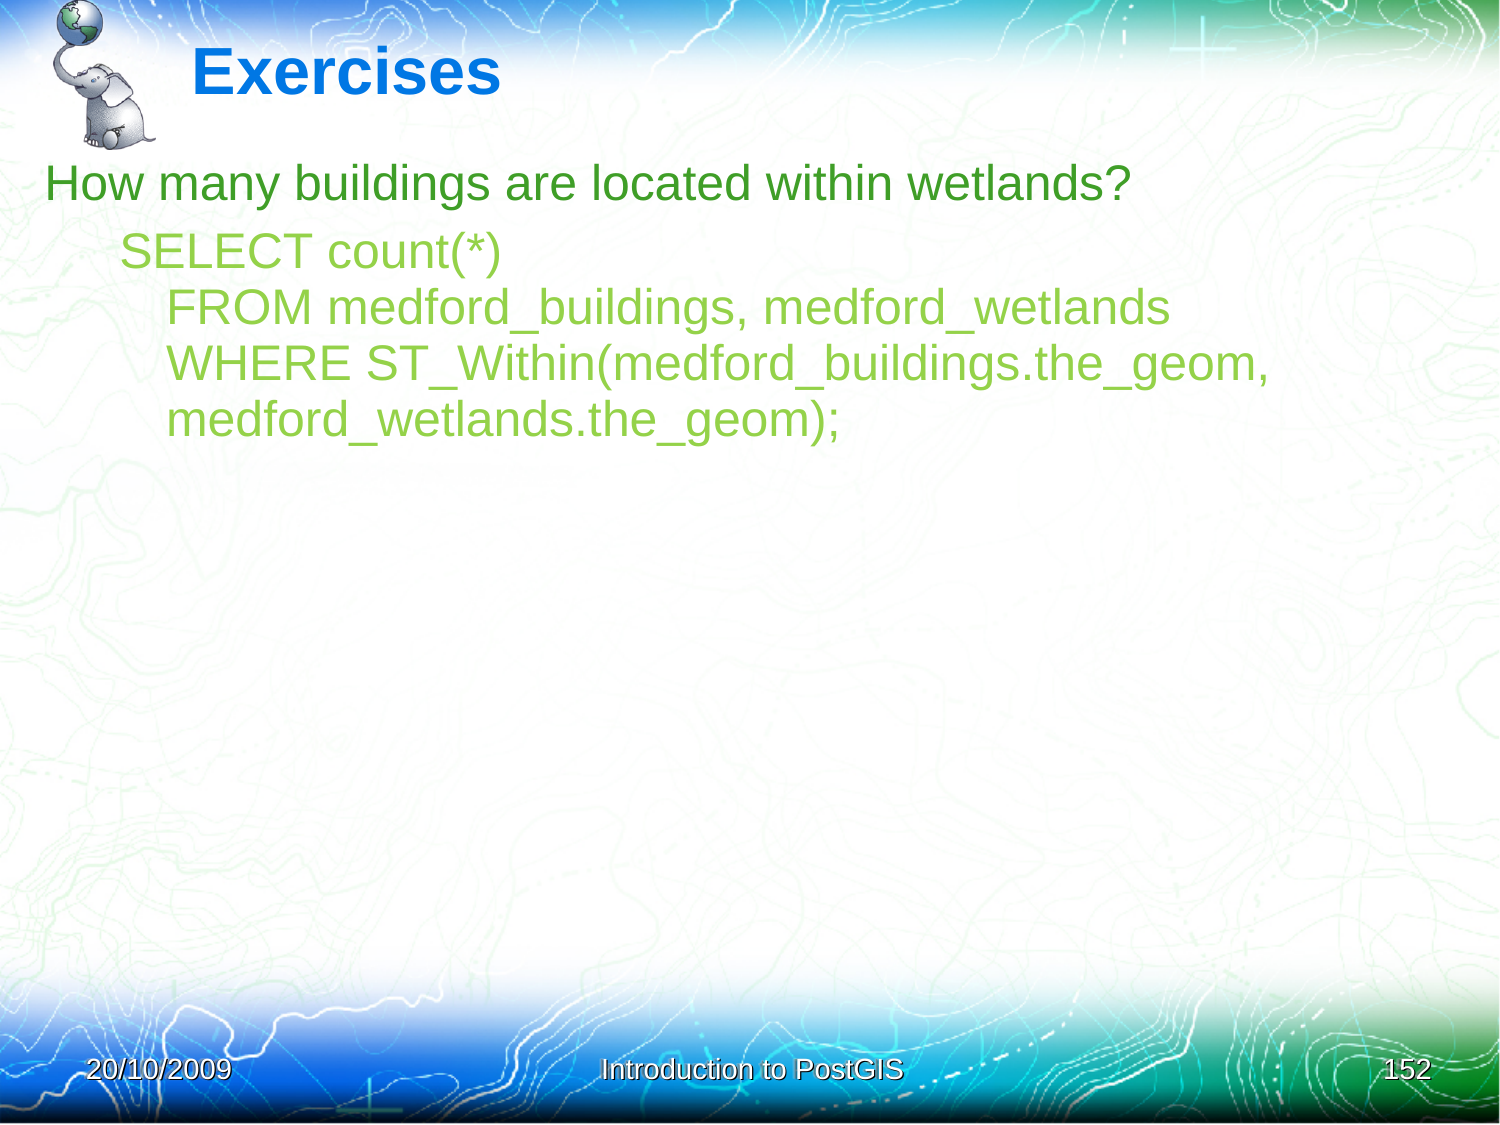

# Exercises
How many buildings are located within wetlands?
SELECT count(*)
FROM medford_buildings, medford_wetlands
WHERE ST_Within(medford_buildings.the_geom, medford_wetlands.the_geom);
20/10/2009
Introduction to PostGIS
152